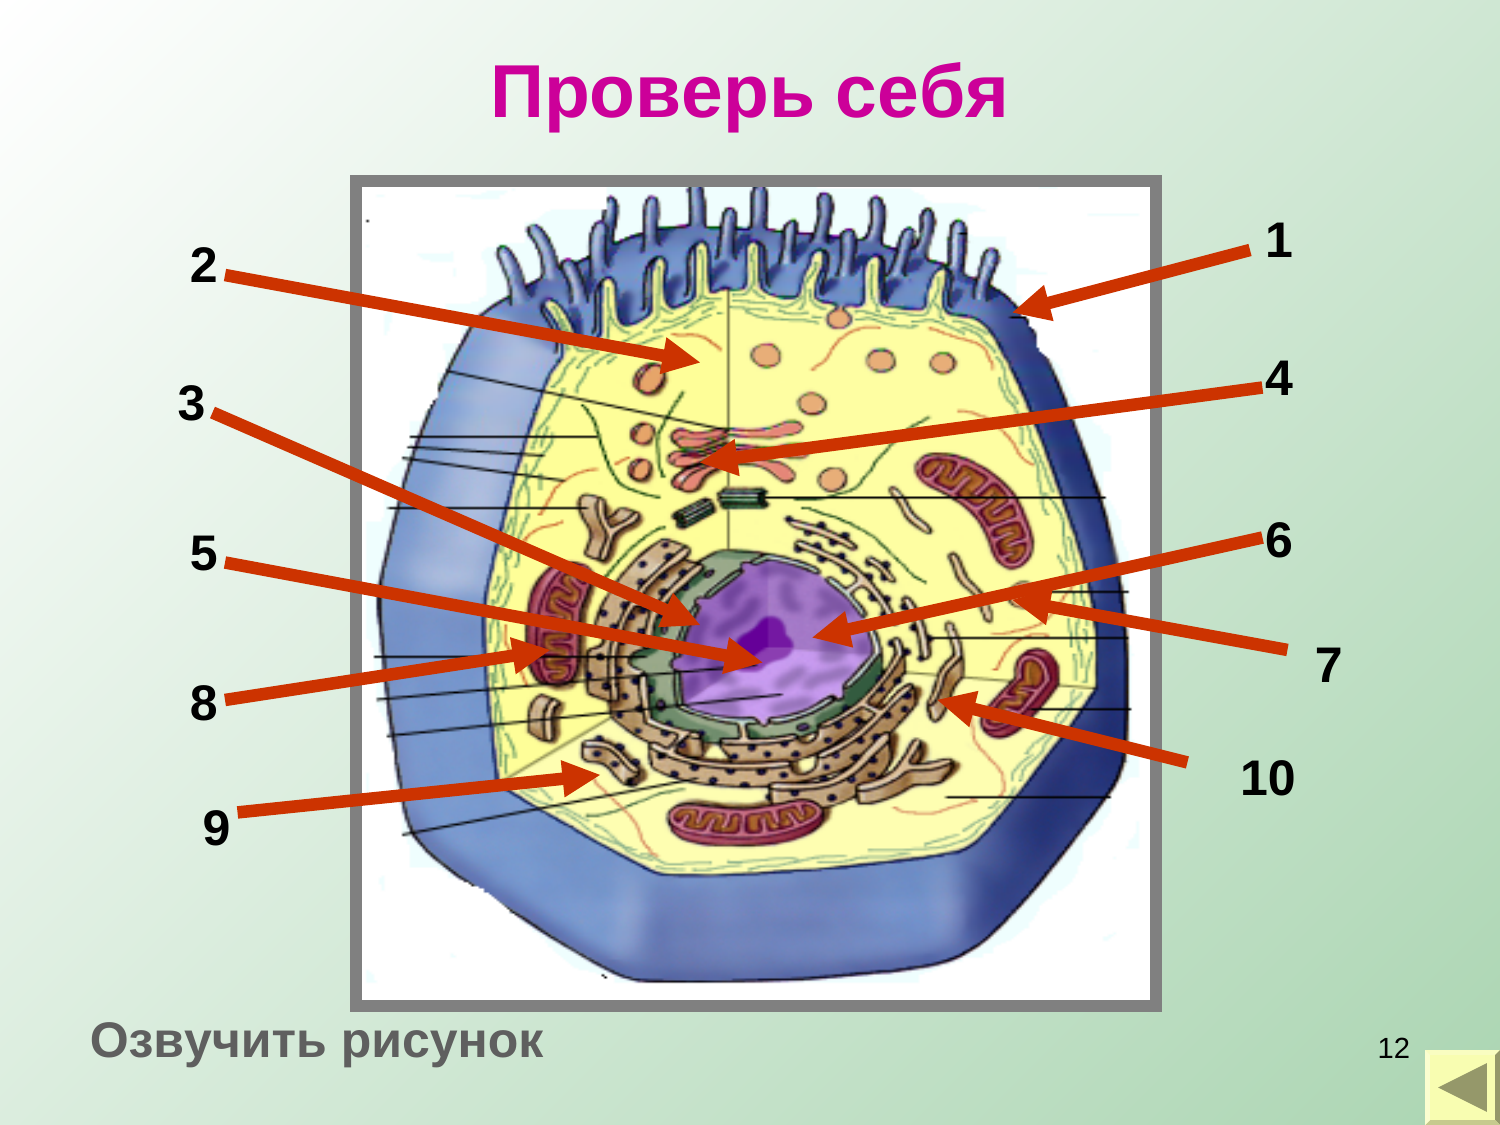

Проверь себя
1
2
4
3
6
5
7
8
10
9
Озвучить рисунок
12